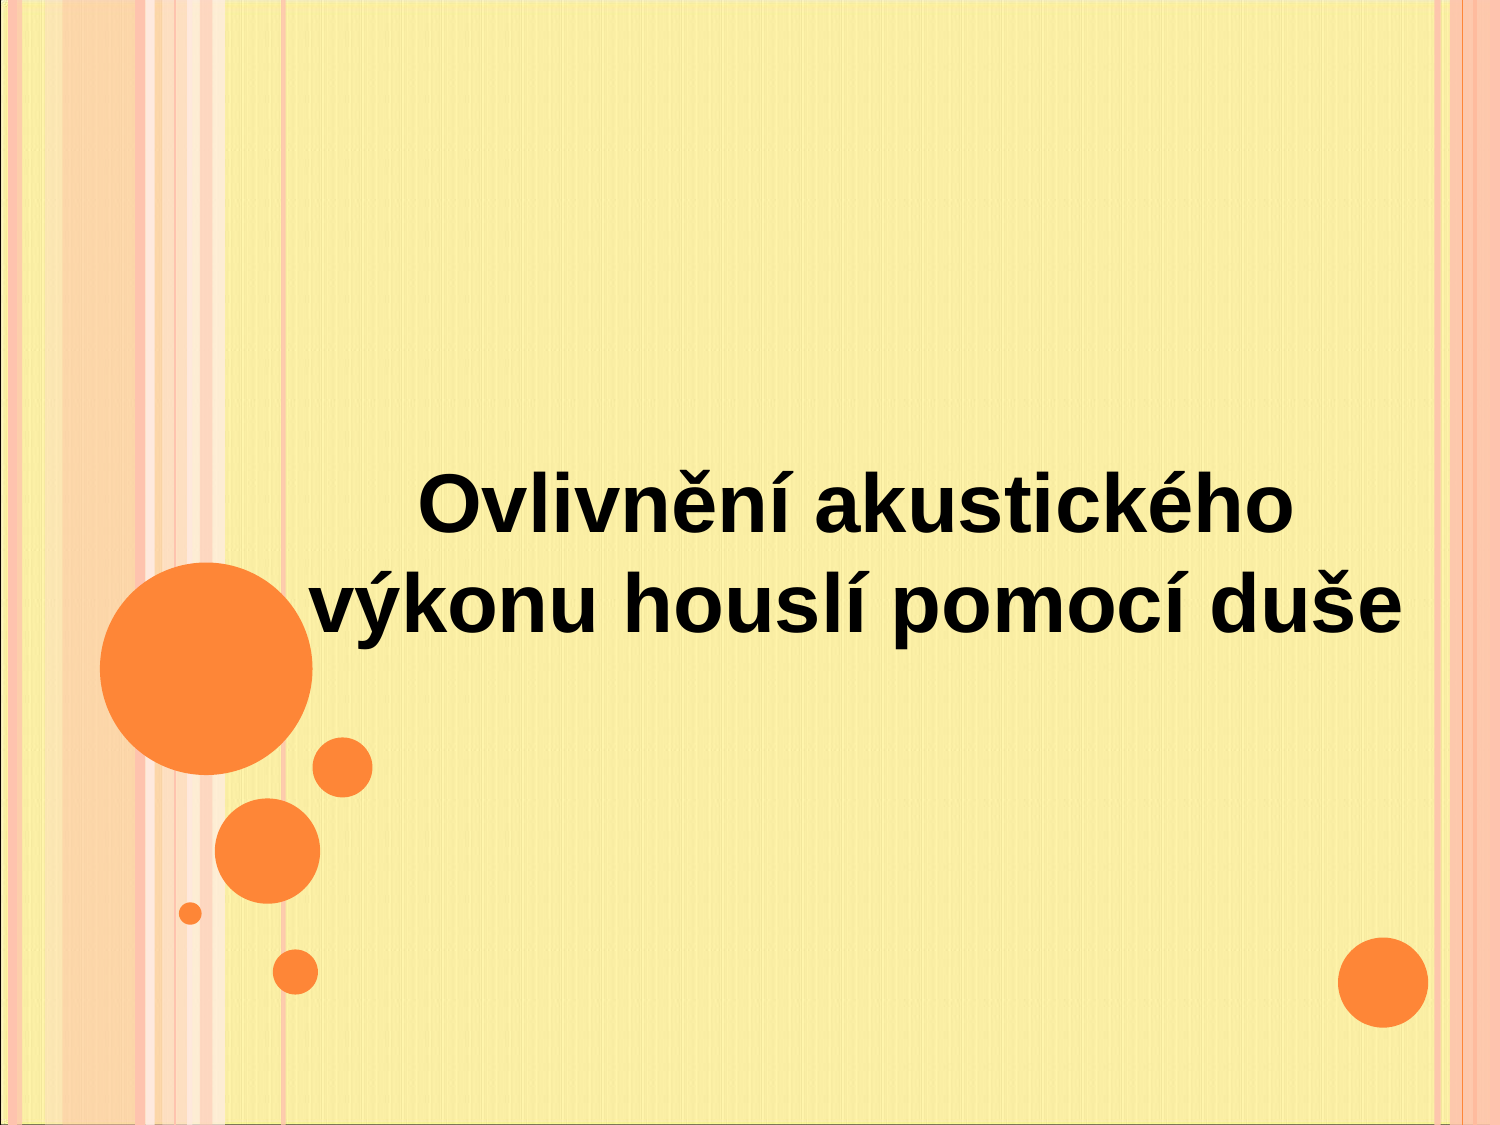

# Ovlivnění akustického výkonu houslí pomocí duše